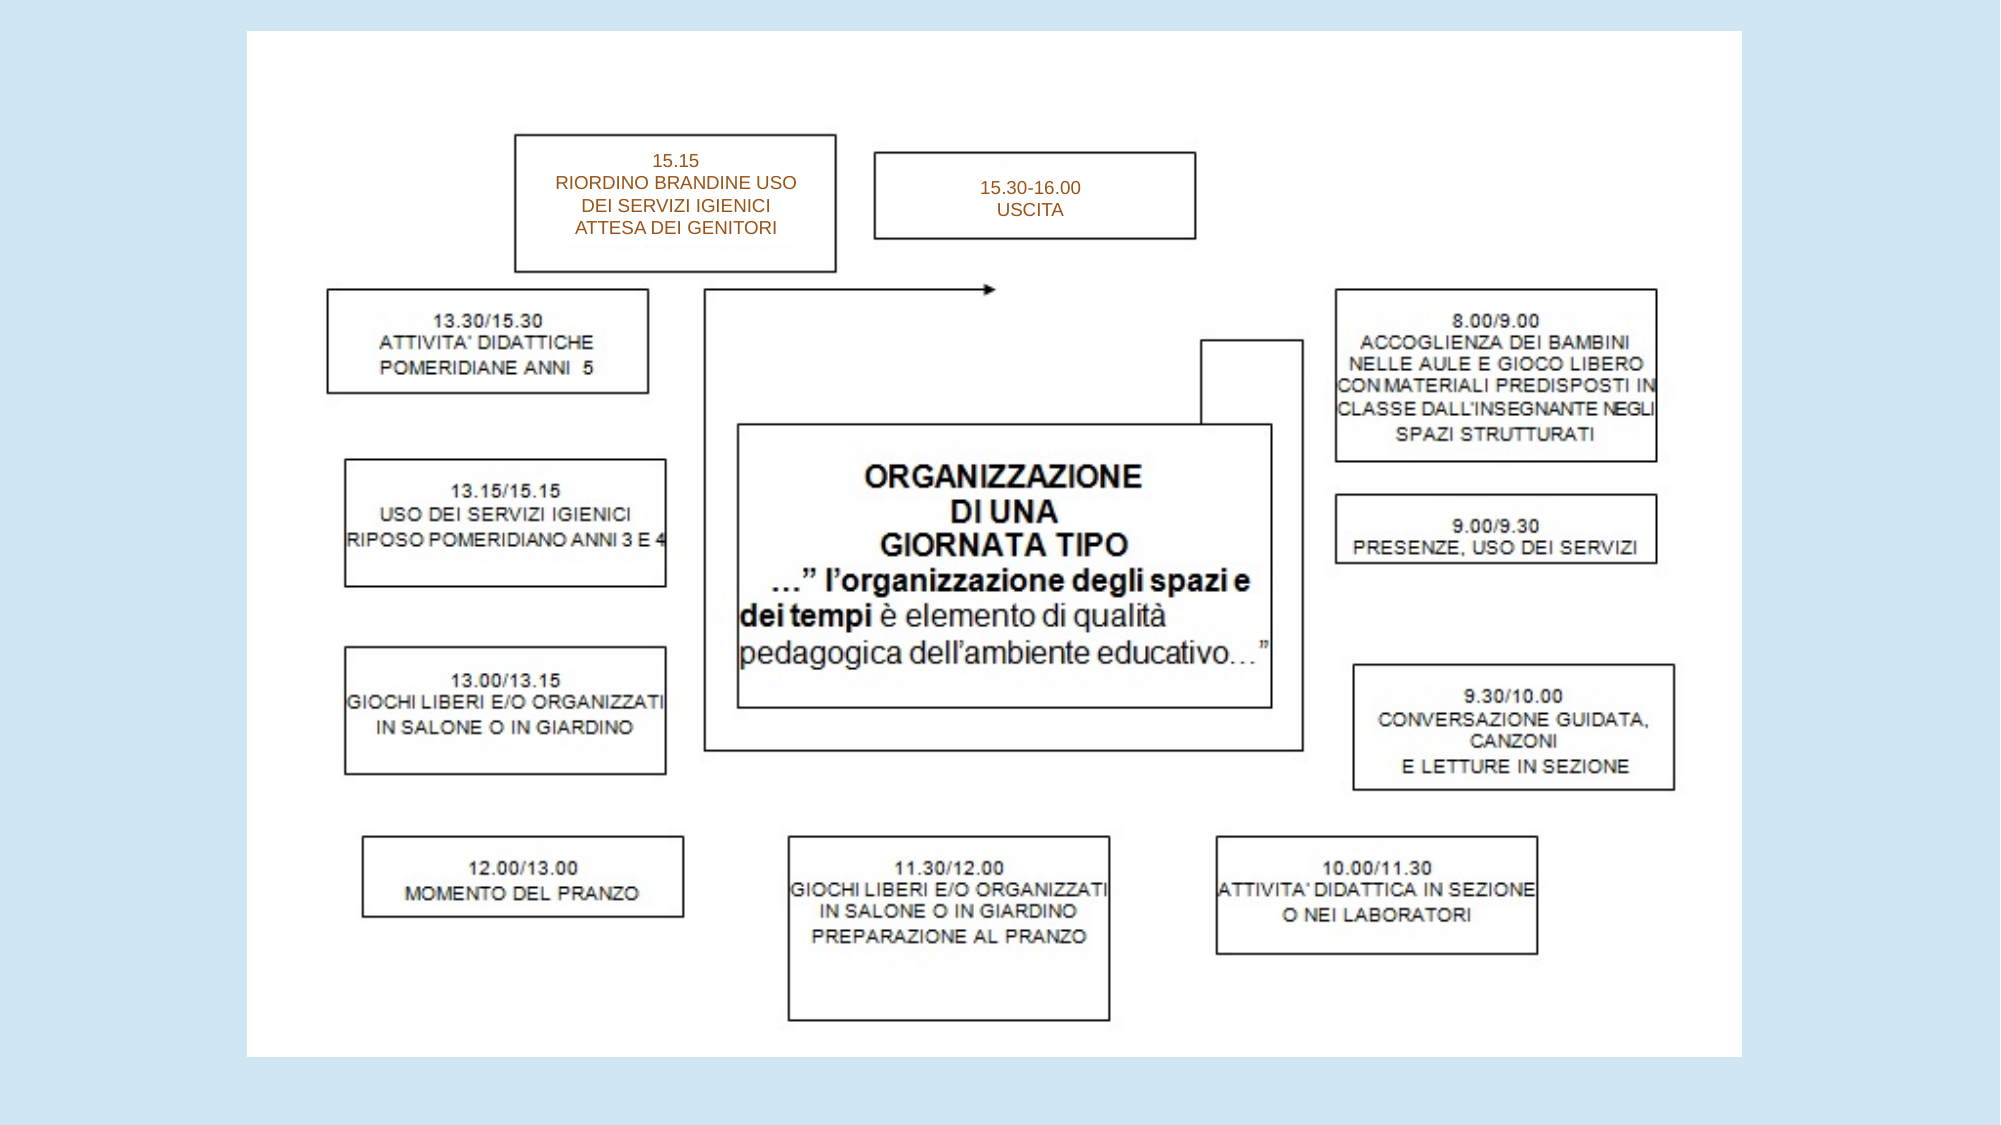

15.15
RIORDINO BRANDINE USO DEI SERVIZI IGIENICI
ATTESA DEI GENITORI
15.30-16.00
USCITA